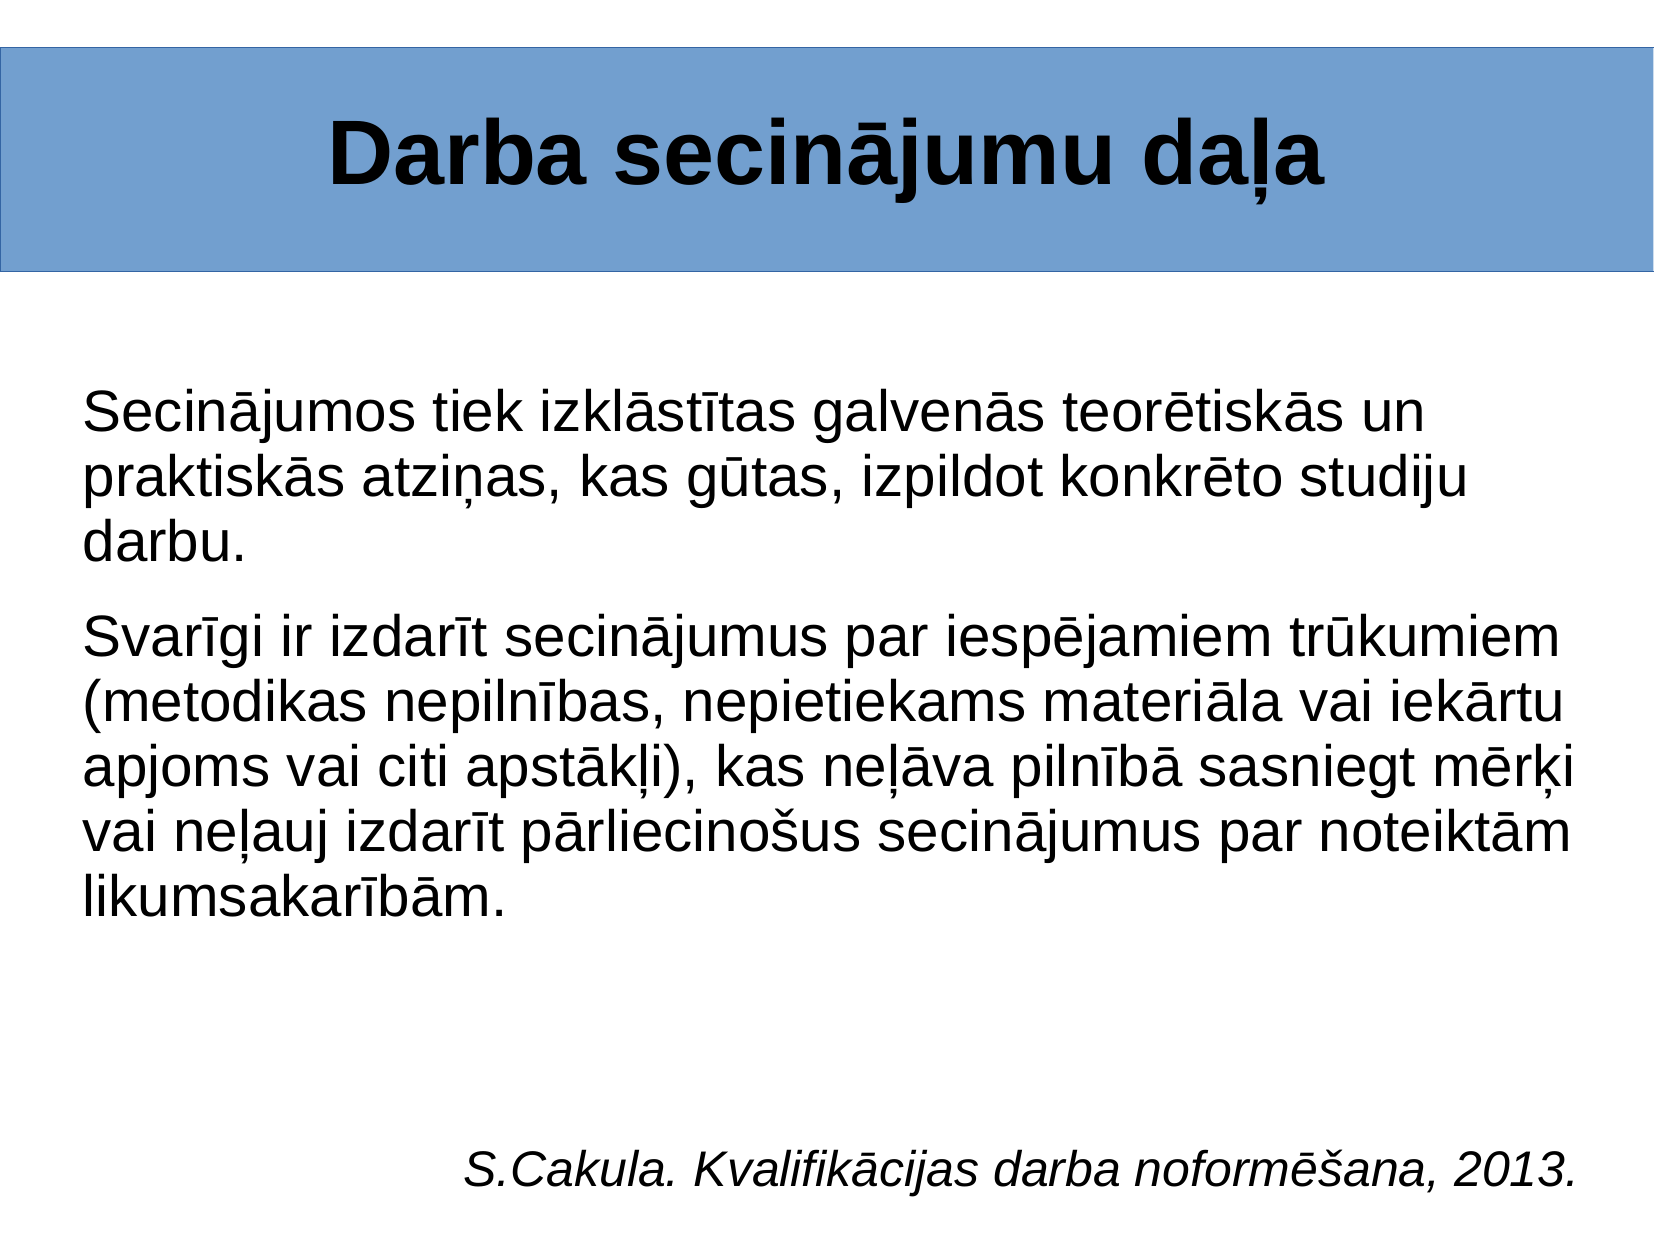

# Darba secinājumu daļa
Secinājumos tiek izklāstītas galvenās teorētiskās un praktiskās atziņas, kas gūtas, izpildot konkrēto studiju darbu.
Svarīgi ir izdarīt secinājumus par iespējamiem trūkumiem (metodikas nepilnības, nepietiekams materiāla vai iekārtu apjoms vai citi apstākļi), kas neļāva pilnībā sasniegt mērķi vai neļauj izdarīt pārliecinošus secinājumus par noteiktām likumsakarībām.
S.Cakula. Kvalifikācijas darba noformēšana, 2013.